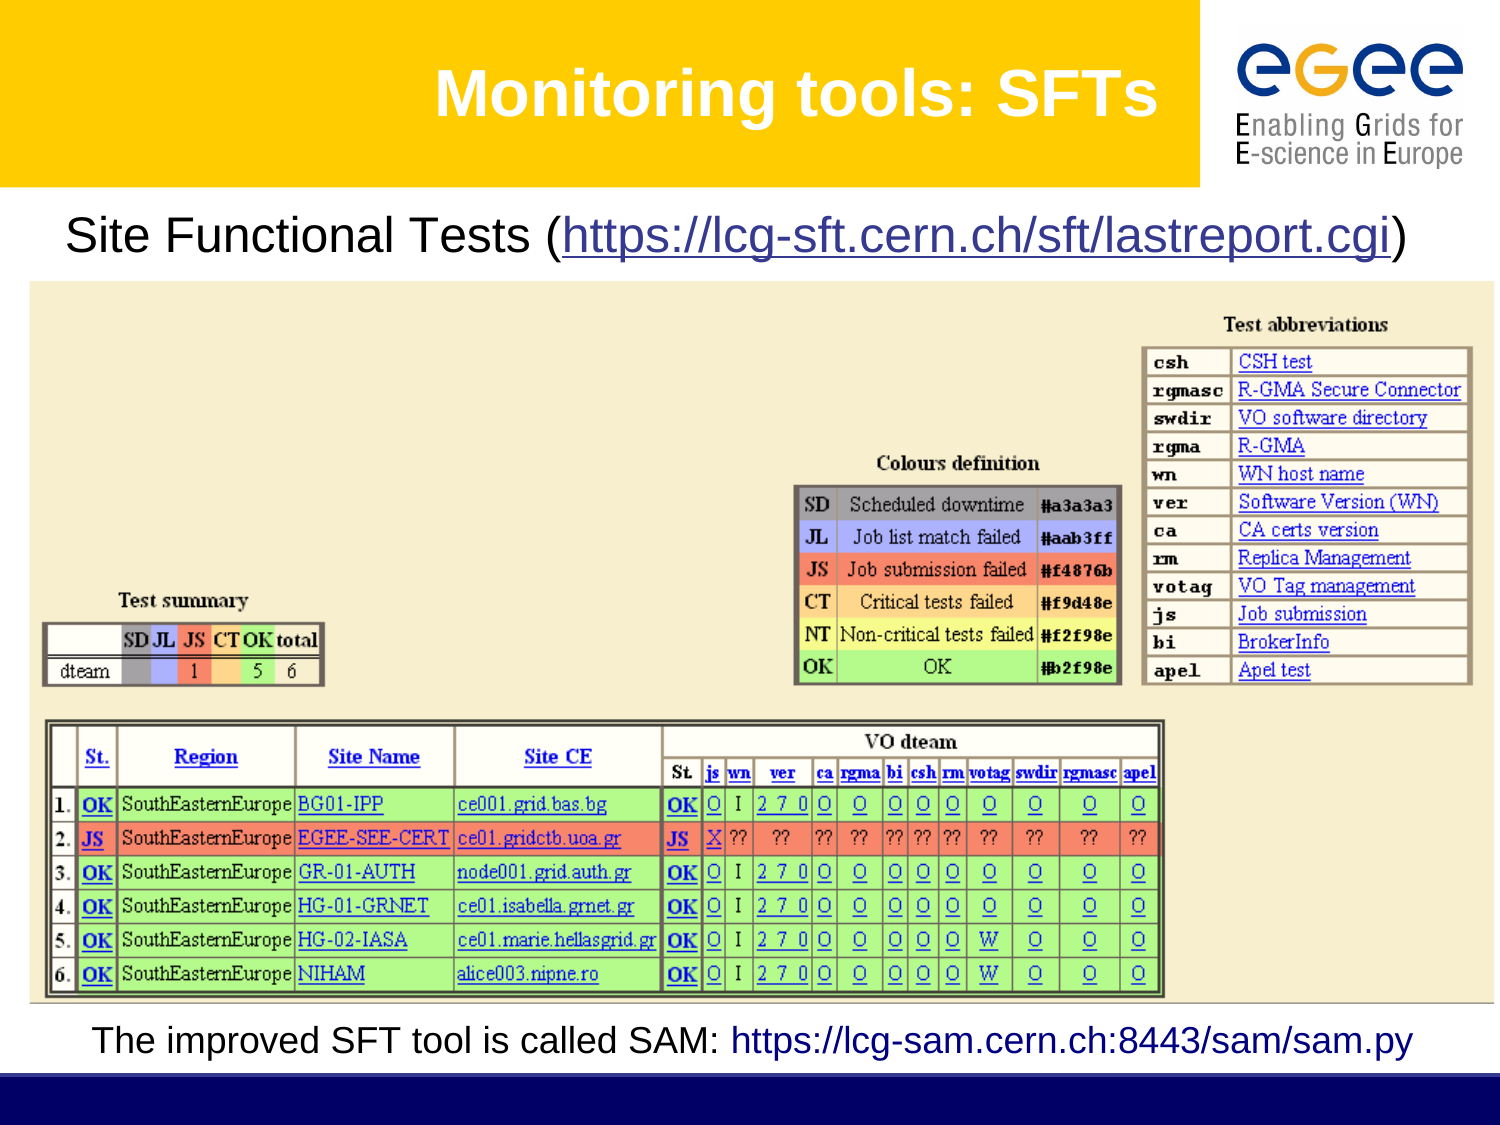

# Monitoring tools: SFTs
Site Functional Tests (https://lcg-sft.cern.ch/sft/lastreport.cgi)
The improved SFT tool is called SAM: https://lcg-sam.cern.ch:8443/sam/sam.py